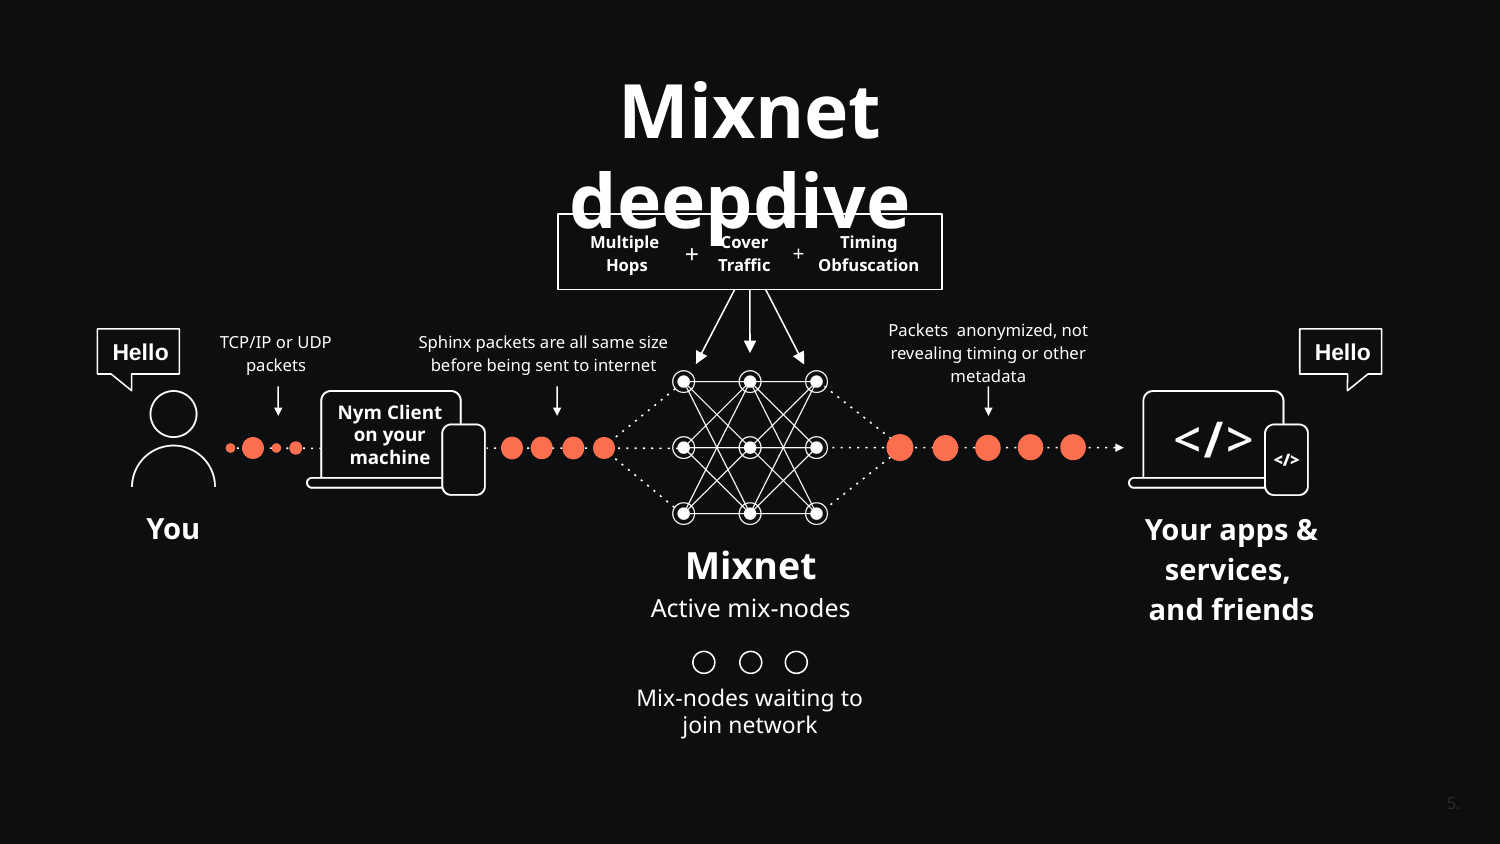

Mixnet deepdive
Multiple
Hops
Cover Traffic
Timing Obfuscation
+
+
Hello
Hello
TCP/IP or UDP
packets
Sphinx packets are all same size before being sent to internet
Packets anonymized, not revealing timing or other metadata
Nym Client
on your machine
You
Your apps & services,
and friends
Mixnet
Active mix-nodes
Mix-nodes waiting to join network